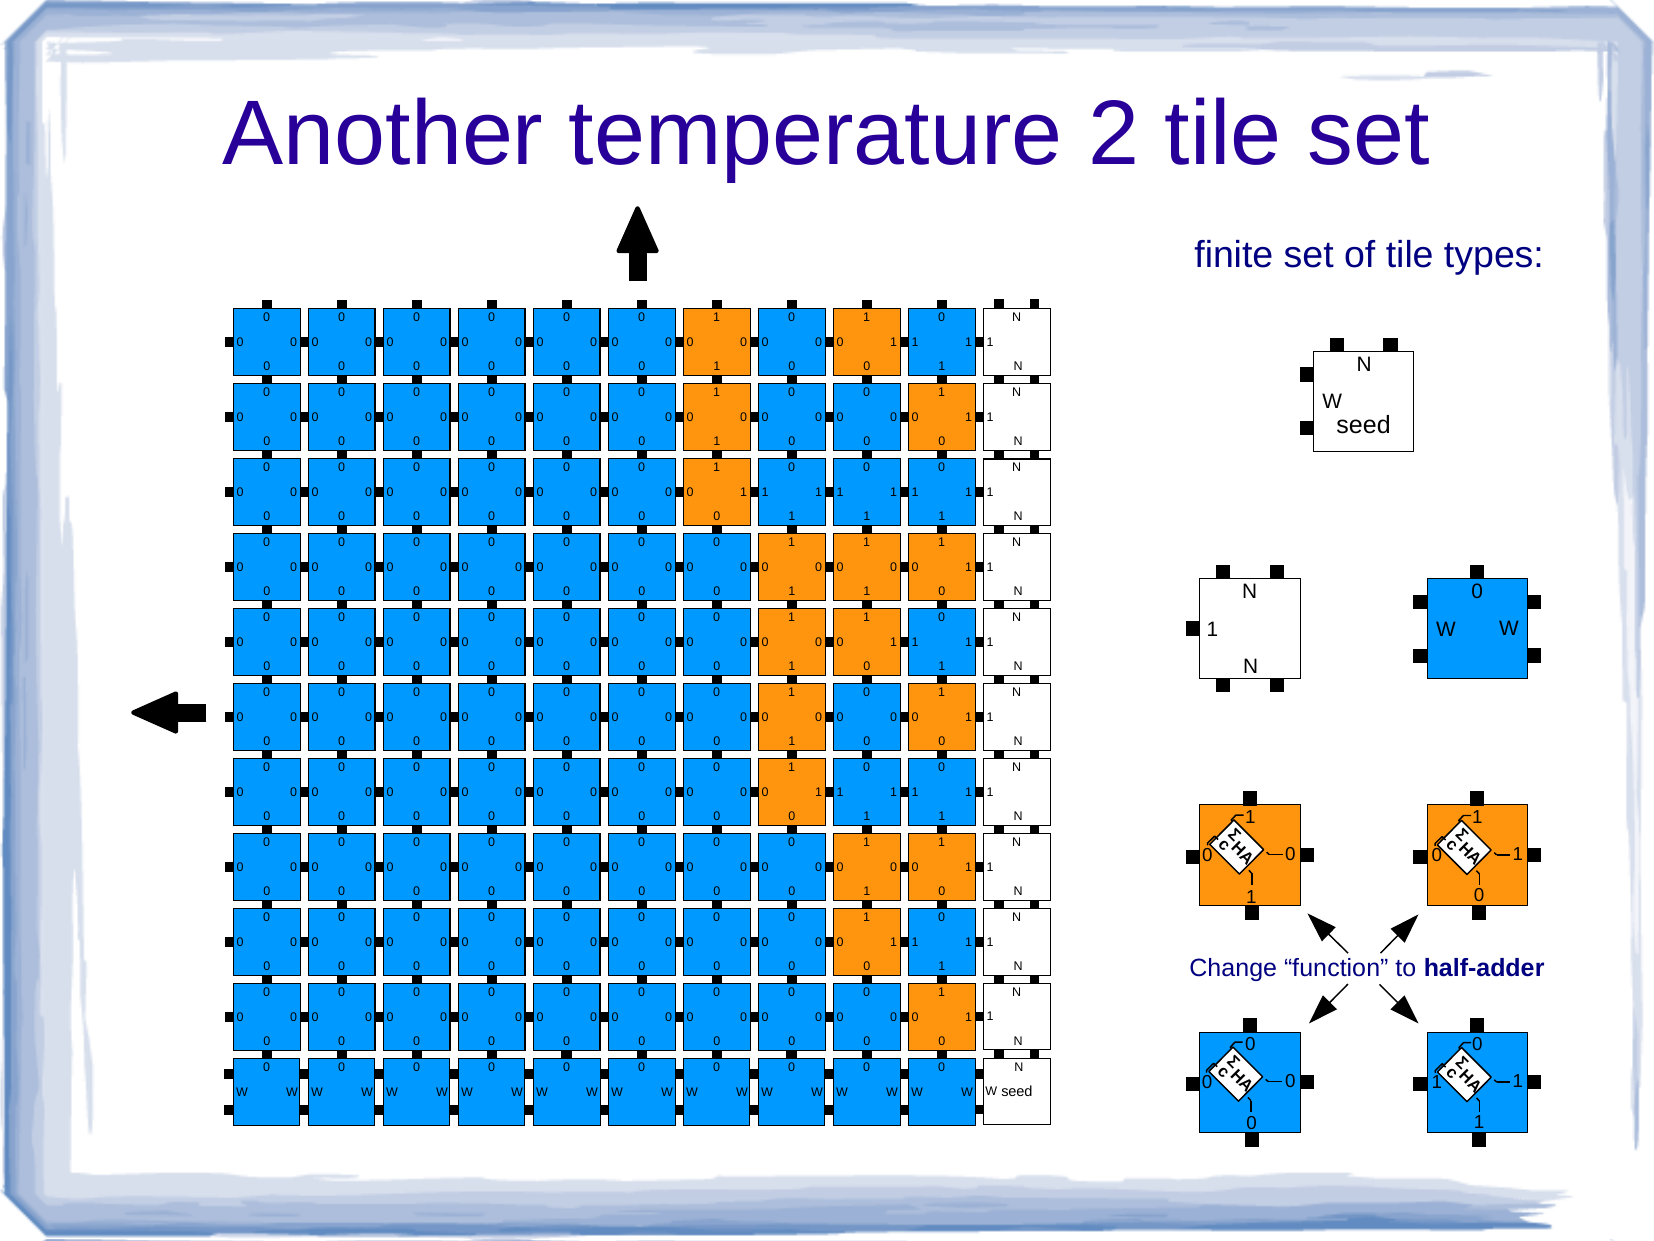

# Another temperature 2 tile set
finite set of tile types:
seed
N
W
N
0
W
W
1
N
1
1
Σ
c
HA
Σ
c
HA
0
1
0
0
0
1
Change “function” to half-adder
0
0
Σ
c
HA
Σ
c
HA
0
1
0
1
1
0
N
1
N
0
0
0
0
0
0
0
0
0
0
0
0
0
0
0
0
0
1
0
1
1
1
1
0
1
0
1
1
0
0
0
0
0
1
0
1
1
1
1
0
N
1
N
0
0
0
0
0
0
0
0
0
0
0
0
0
1
0
1
1
0
1
1
0
1
0
1
1
0
1
1
0
1
0
1
1
0
1
1
0
1
0
1
N
1
N
0
0
0
0
0
0
0
0
0
1
0
1
1
1
1
0
1
1
1
0
1
1
1
0
1
1
1
0
1
1
1
0
1
1
1
0
1
1
1
0
N
1
N
0
0
0
0
0
1
0
1
1
0
1
1
0
0
0
0
0
0
0
0
0
0
0
0
0
0
0
0
0
0
0
0
0
0
0
0
0
1
0
1
N
1
N
0
1
0
1
1
1
1
0
1
0
1
1
0
0
0
0
0
0
0
0
0
0
0
0
0
0
0
0
0
0
0
0
0
1
0
1
1
1
1
0
N
1
N
1
0
1
1
0
1
0
1
1
0
1
1
0
0
0
0
0
0
0
0
0
0
0
0
0
0
0
0
0
1
0
1
1
0
1
1
0
1
0
1
N
1
N
1
1
1
0
1
1
1
0
1
0
1
1
0
0
0
0
0
0
0
0
0
0
0
0
0
1
0
1
1
1
1
0
1
1
1
0
1
1
1
0
N
1
N
0
0
0
0
0
1
0
1
1
0
1
1
0
0
0
0
0
0
0
0
0
1
0
1
1
0
1
1
0
0
0
0
0
0
0
0
0
1
0
1
N
1
N
0
1
0
1
1
1
1
0
1
0
1
1
0
0
0
0
0
1
0
1
1
1
1
0
1
0
1
1
0
0
0
0
0
1
0
1
1
1
1
0
N
1
N
0
1
0
1
1
1
0
1
0
0
1
1
1
1
0
1
0
0
1
1
1
1
0
1
0
0
1
1
1
1
0
1
0
1
0
1
1
0
1
1
1
W
W
1
W
W
1
W
W
seed
N
W
1
W
W
1
W
W
1
W
W
1
W
W
1
W
W
1
W
W
1
W
W
1
W
W
0
0
0
0
0
0
0
0
0
0
0
0
0
0
0
0
0
0
0
0
0
0
0
0
1
0
0
1
0
0
0
0
1
1
0
0
0
1
1
1
N
1
N
0
0
0
0
0
0
0
0
0
0
0
0
0
0
0
0
0
0
0
0
0
0
0
0
1
0
0
1
0
0
0
0
0
0
0
0
1
1
0
0
N
1
N
0
0
0
0
0
0
0
0
0
0
0
0
0
0
0
0
0
0
0
0
0
0
0
0
1
1
0
0
0
1
1
1
0
1
1
1
0
1
1
1
N
1
N
0
0
0
0
0
0
0
0
0
0
0
0
0
0
0
0
0
0
0
0
0
0
0
0
0
0
0
0
1
0
0
1
1
0
0
1
1
1
0
0
N
1
N
0
0
0
0
0
0
0
0
0
0
0
0
0
0
0
0
0
0
0
0
0
0
0
0
0
0
0
0
1
0
0
1
1
1
0
0
0
1
1
1
N
1
N
0
0
0
0
0
0
0
0
0
0
0
0
0
0
0
0
0
0
0
0
0
0
0
0
0
0
0
0
1
0
0
1
0
0
0
0
1
1
0
0
N
1
N
0
0
0
0
0
0
0
0
0
0
0
0
0
0
0
0
0
0
0
0
0
0
0
0
0
0
0
0
1
1
0
0
0
1
1
1
0
1
1
1
N
1
N
0
0
0
0
0
0
0
0
0
0
0
0
0
0
0
0
0
0
0
0
0
0
0
0
0
0
0
0
0
0
0
0
1
0
0
1
1
1
0
0
N
1
N
0
0
0
0
0
0
0
0
0
0
0
0
0
0
0
0
0
0
0
0
0
0
0
0
0
0
0
0
0
0
0
0
1
1
0
0
0
1
1
1
N
1
N
N
1
N
0
0
0
0
0
0
0
0
0
0
0
0
0
0
0
0
0
0
0
0
0
0
0
0
0
0
0
0
0
0
0
0
0
0
0
0
1
1
0
0
seed
N
W
0
W
W
0
W
W
0
W
W
0
W
W
0
W
W
0
W
W
0
W
W
0
W
W
0
W
W
0
W
W